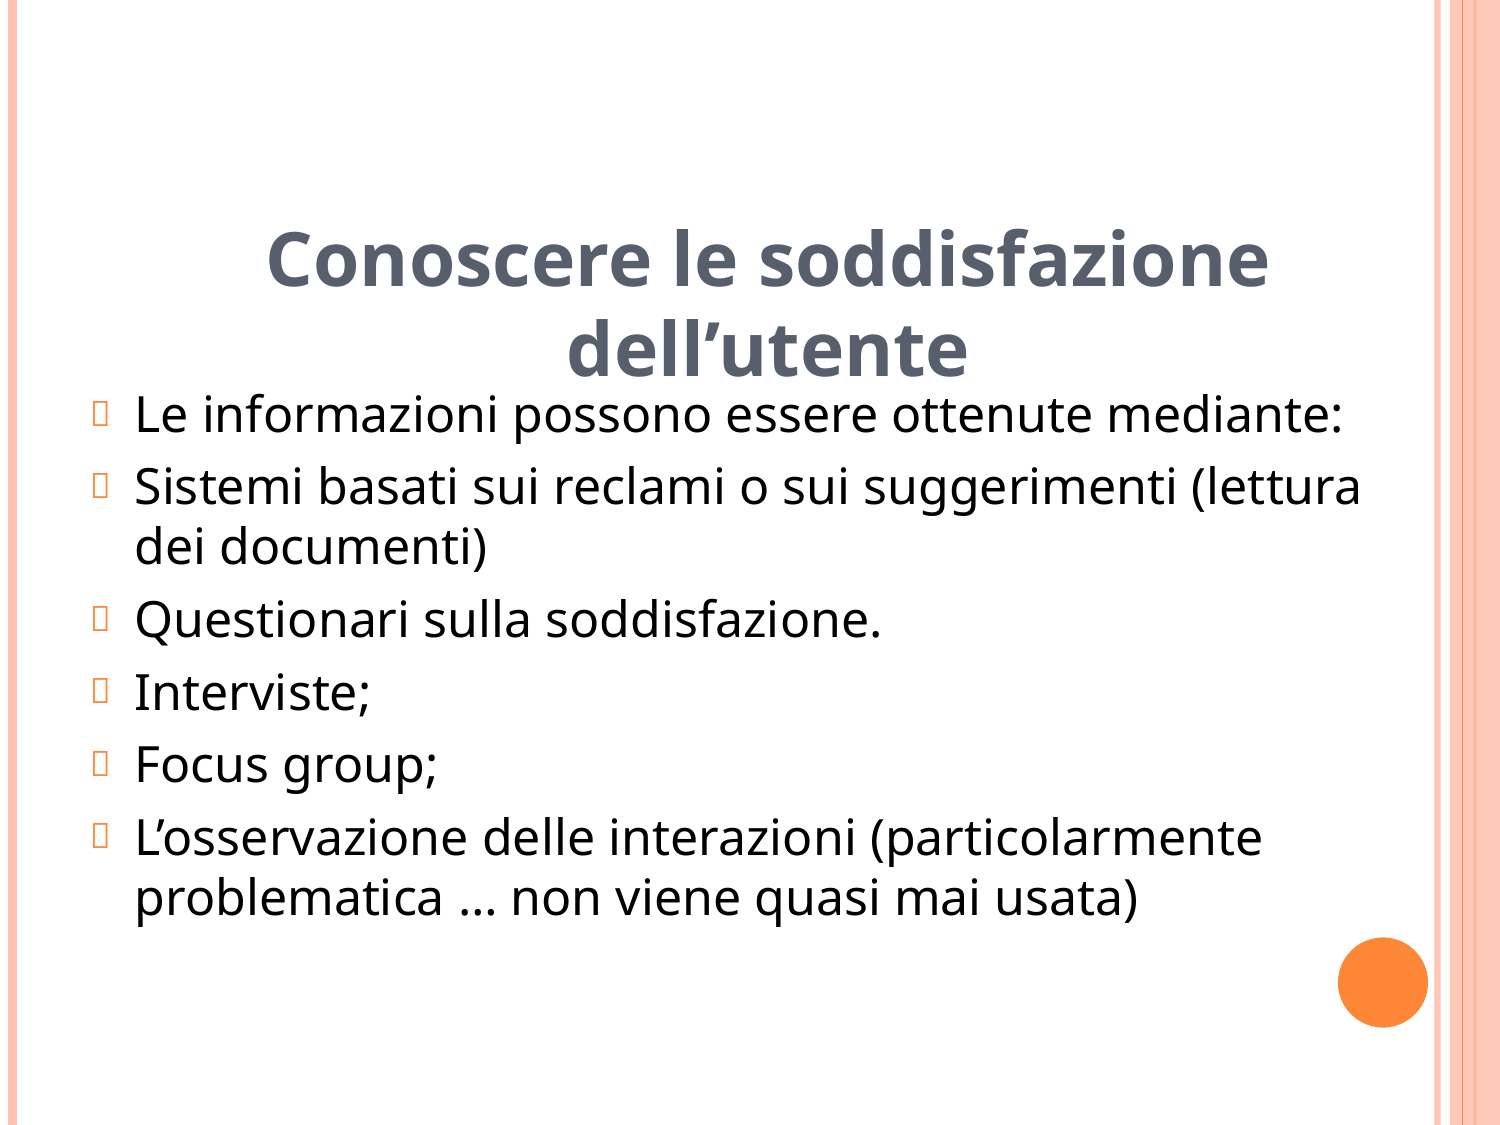

# Conoscere le soddisfazione dell’utente
Le informazioni possono essere ottenute mediante:
Sistemi basati sui reclami o sui suggerimenti (lettura dei documenti)
Questionari sulla soddisfazione.
Interviste;
Focus group;
L’osservazione delle interazioni (particolarmente problematica … non viene quasi mai usata)